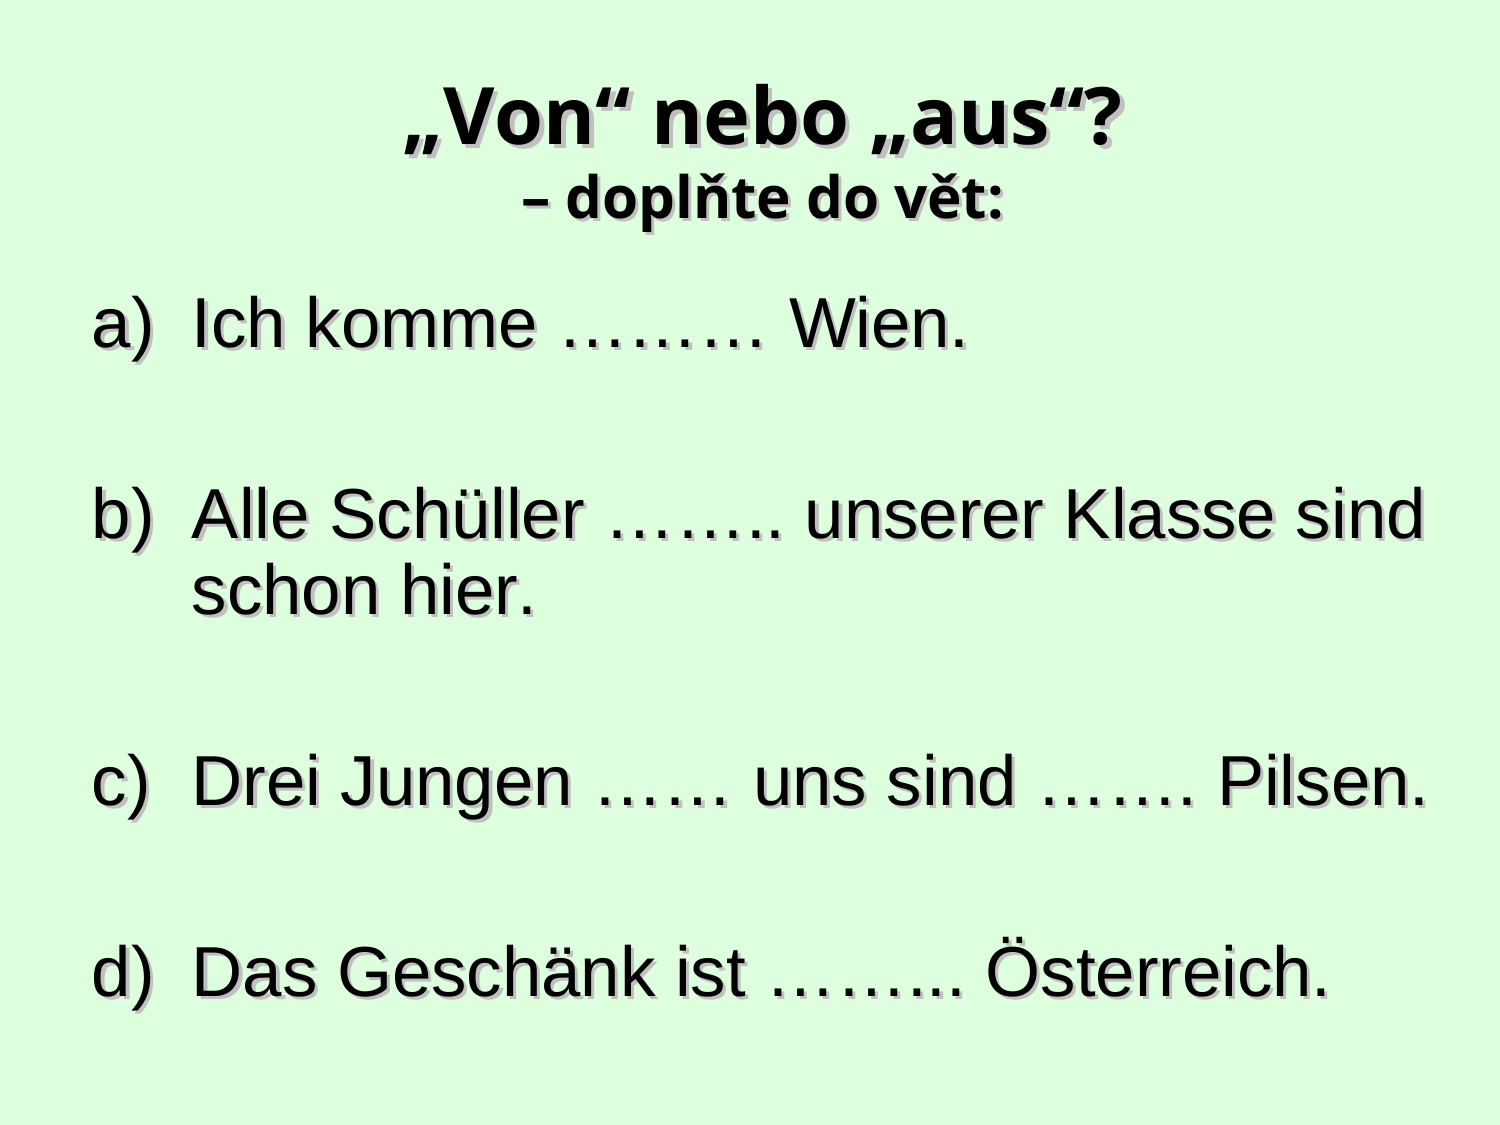

# „Von“ nebo „aus“? – doplňte do vět:
Ich komme ……… Wien.
Alle Schüller …….. unserer Klasse sind schon hier.
Drei Jungen …… uns sind ……. Pilsen.
Das Geschänk ist ……... Österreich.